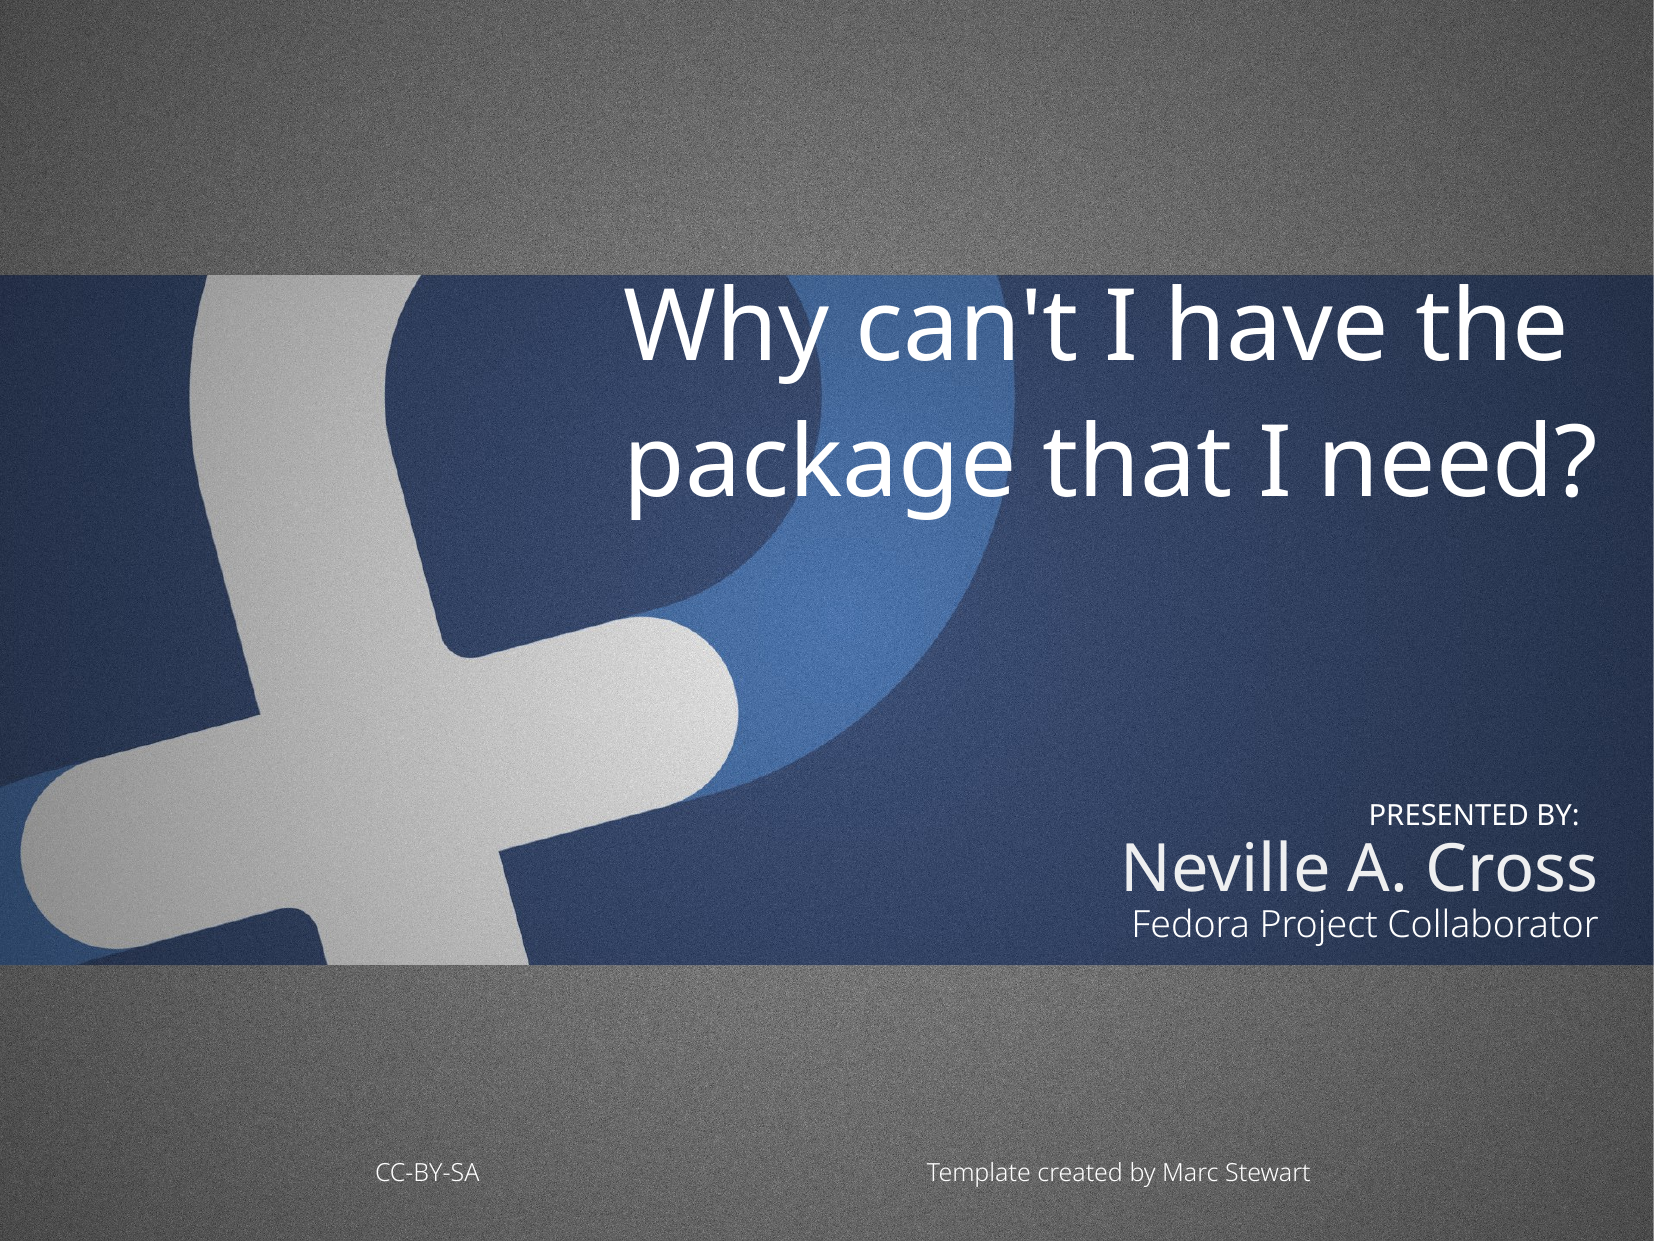

# Why can't I have the package that I need?
PRESENTED BY:
Neville A. Cross
Fedora Project Collaborator
CC-BY-SA Template created by Marc Stewart